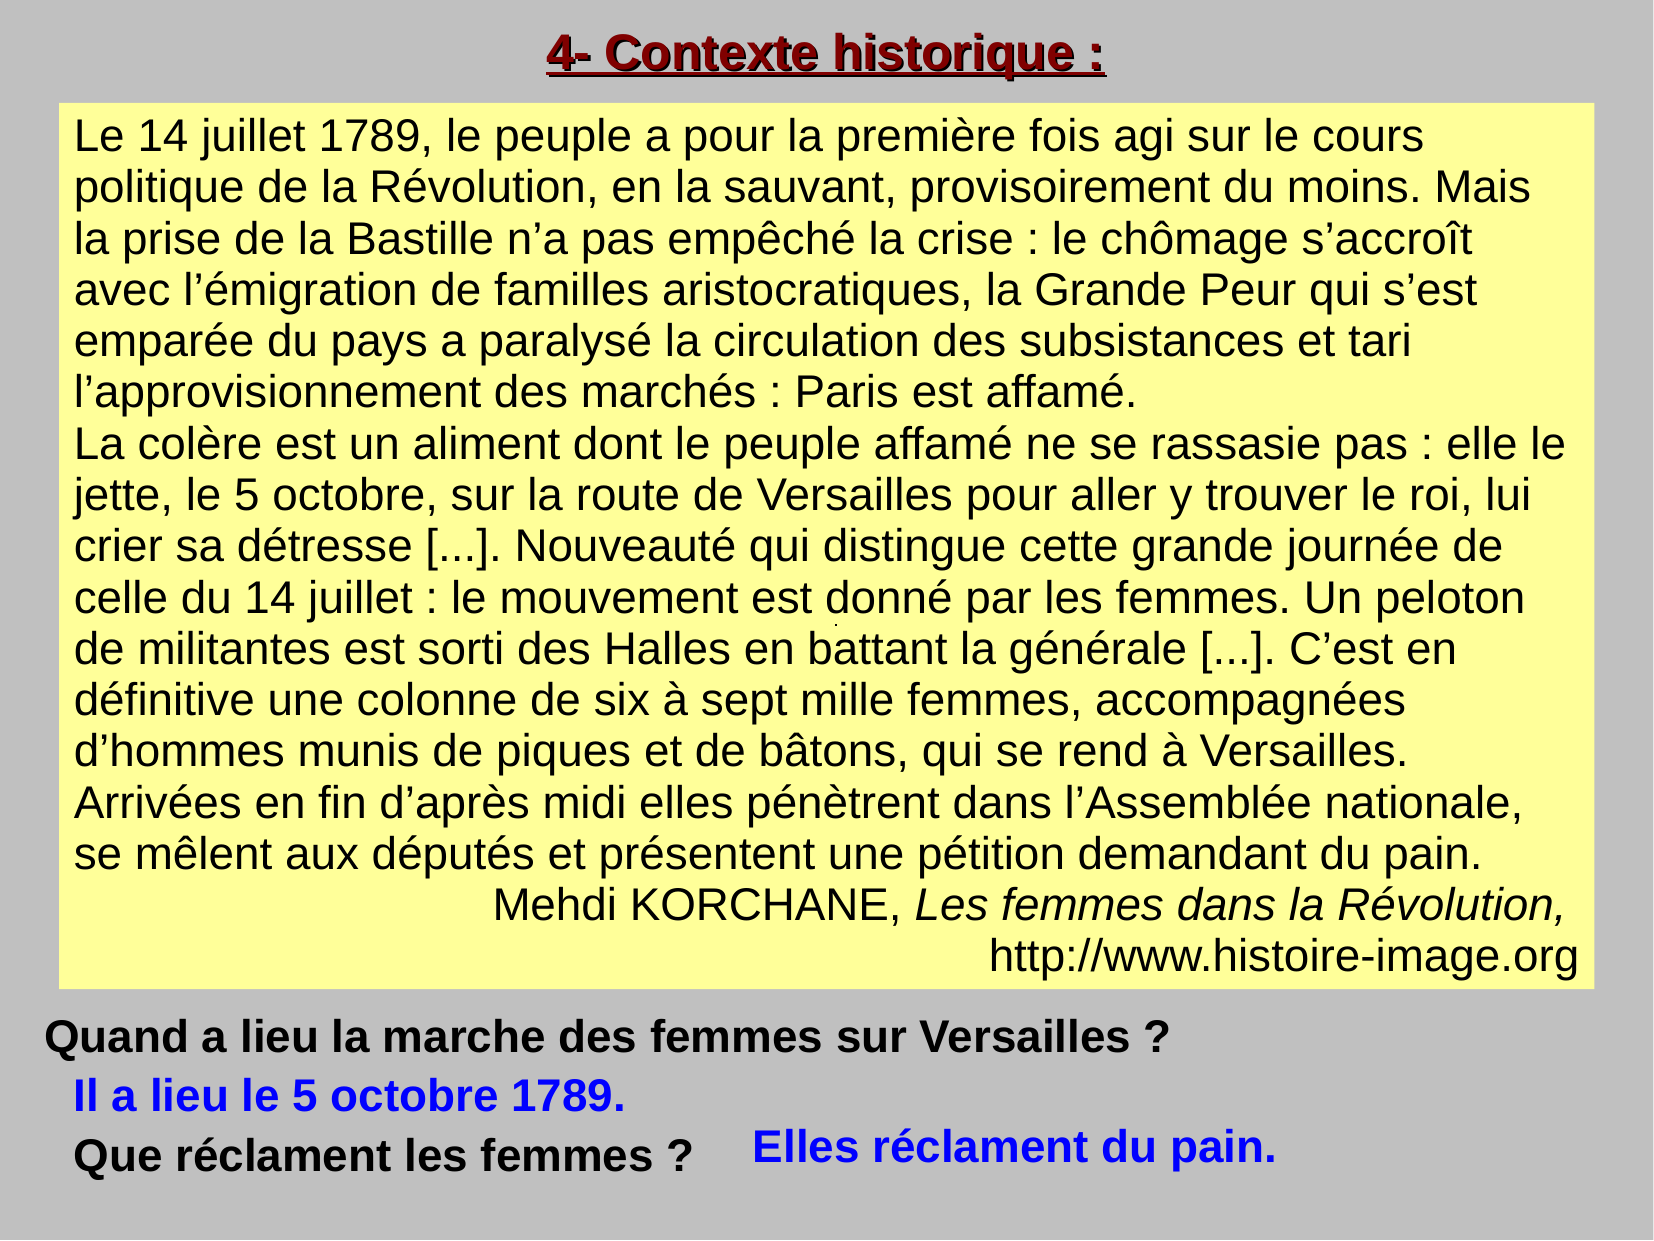

4- Contexte historique :
Le 14 juillet 1789, le peuple a pour la première fois agi sur le cours politique de la Révolution, en la sauvant, provisoirement du moins. Mais la prise de la Bastille n’a pas empêché la crise : le chômage s’accroît avec l’émigration de familles aristocratiques, la Grande Peur qui s’est emparée du pays a paralysé la circulation des subsistances et tari l’approvisionnement des marchés : Paris est affamé.
La colère est un aliment dont le peuple affamé ne se rassasie pas : elle le jette, le 5 octobre, sur la route de Versailles pour aller y trouver le roi, lui crier sa détresse [...]. Nouveauté qui distingue cette grande journée de celle du 14 juillet : le mouvement est donné par les femmes. Un peloton de militantes est sorti des Halles en battant la générale [...]. C’est en définitive une colonne de six à sept mille femmes, accompagnées d’hommes munis de piques et de bâtons, qui se rend à Versailles. Arrivées en fin d’après midi elles pénètrent dans l’Assemblée nationale, se mêlent aux députés et présentent une pétition demandant du pain.
Mehdi KORCHANE, Les femmes dans la Révolution,
http://www.histoire-image.org
Quand a lieu la marche des femmes sur Versailles ?
Il a lieu le 5 octobre 1789.
Elles réclament du pain.
Que réclament les femmes ?